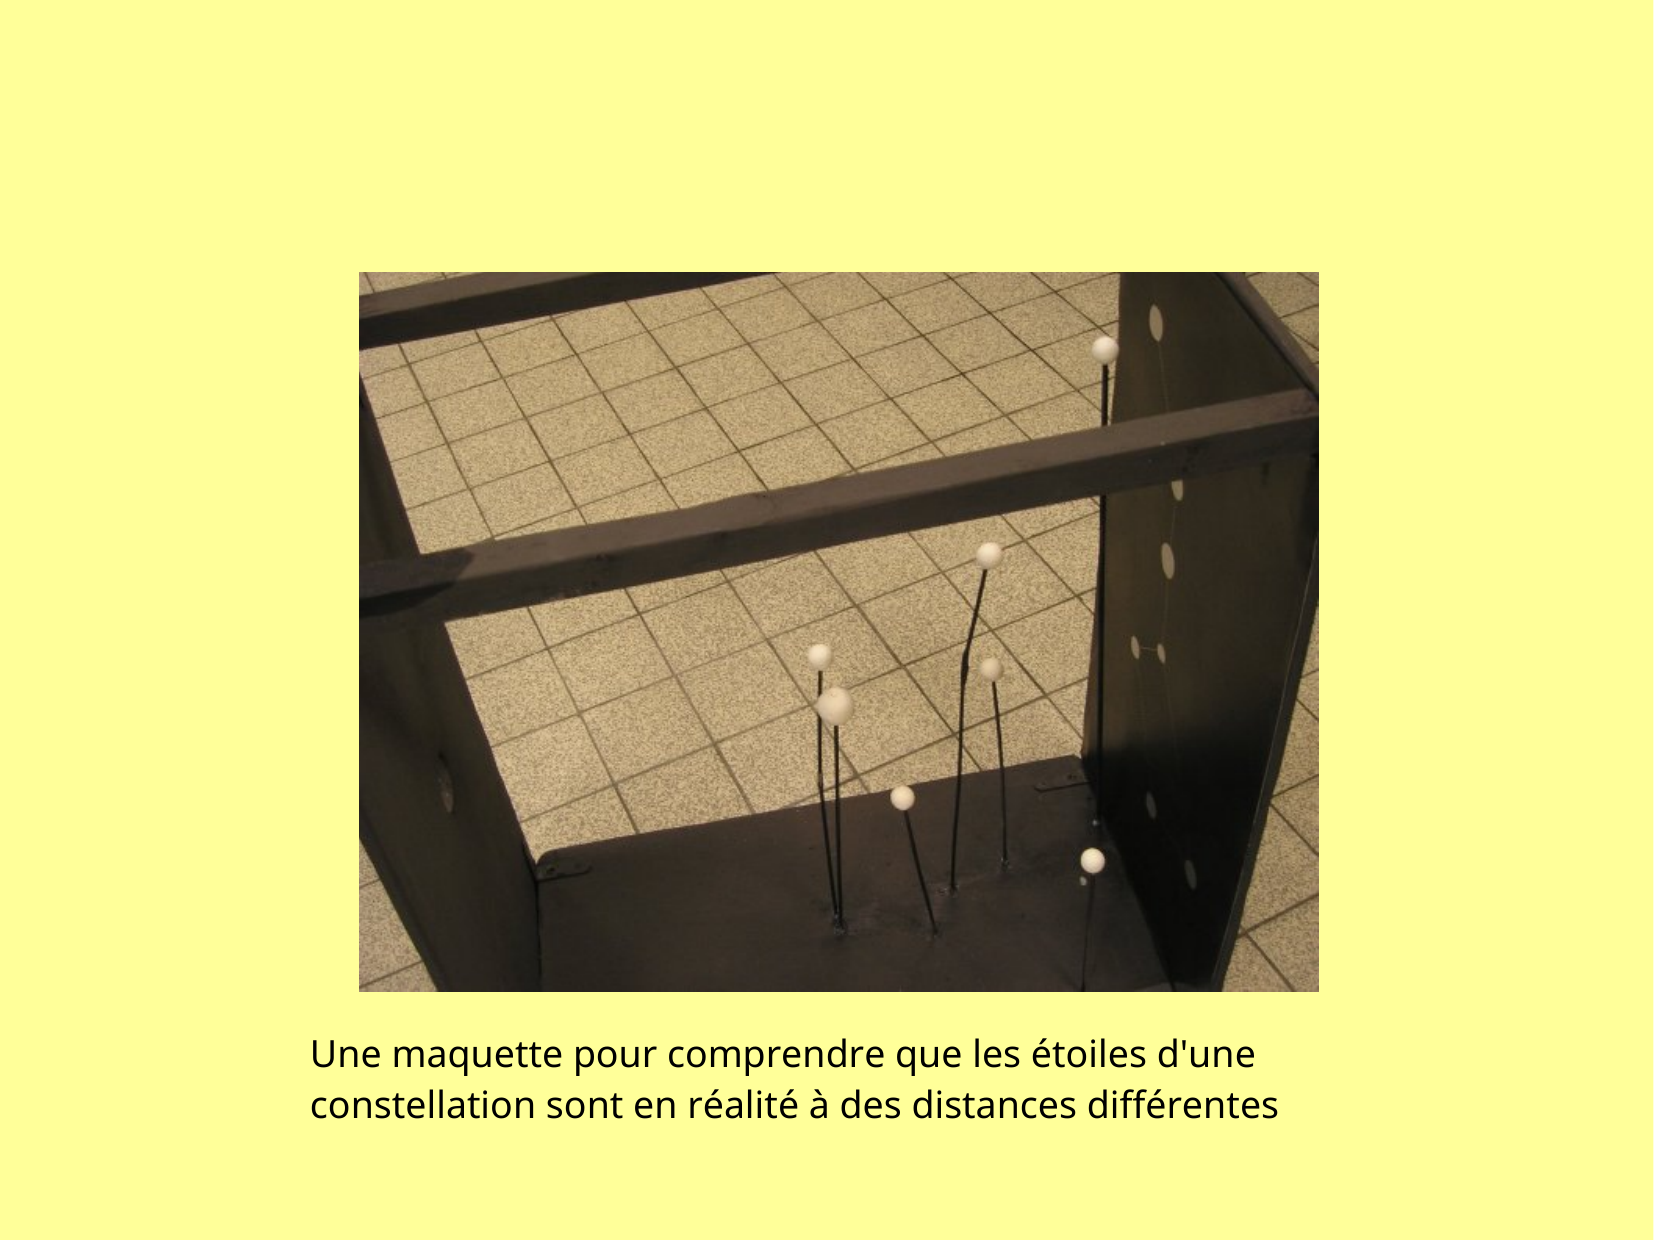

Une maquette pour comprendre que les étoiles d'une constellation sont en réalité à des distances différentes